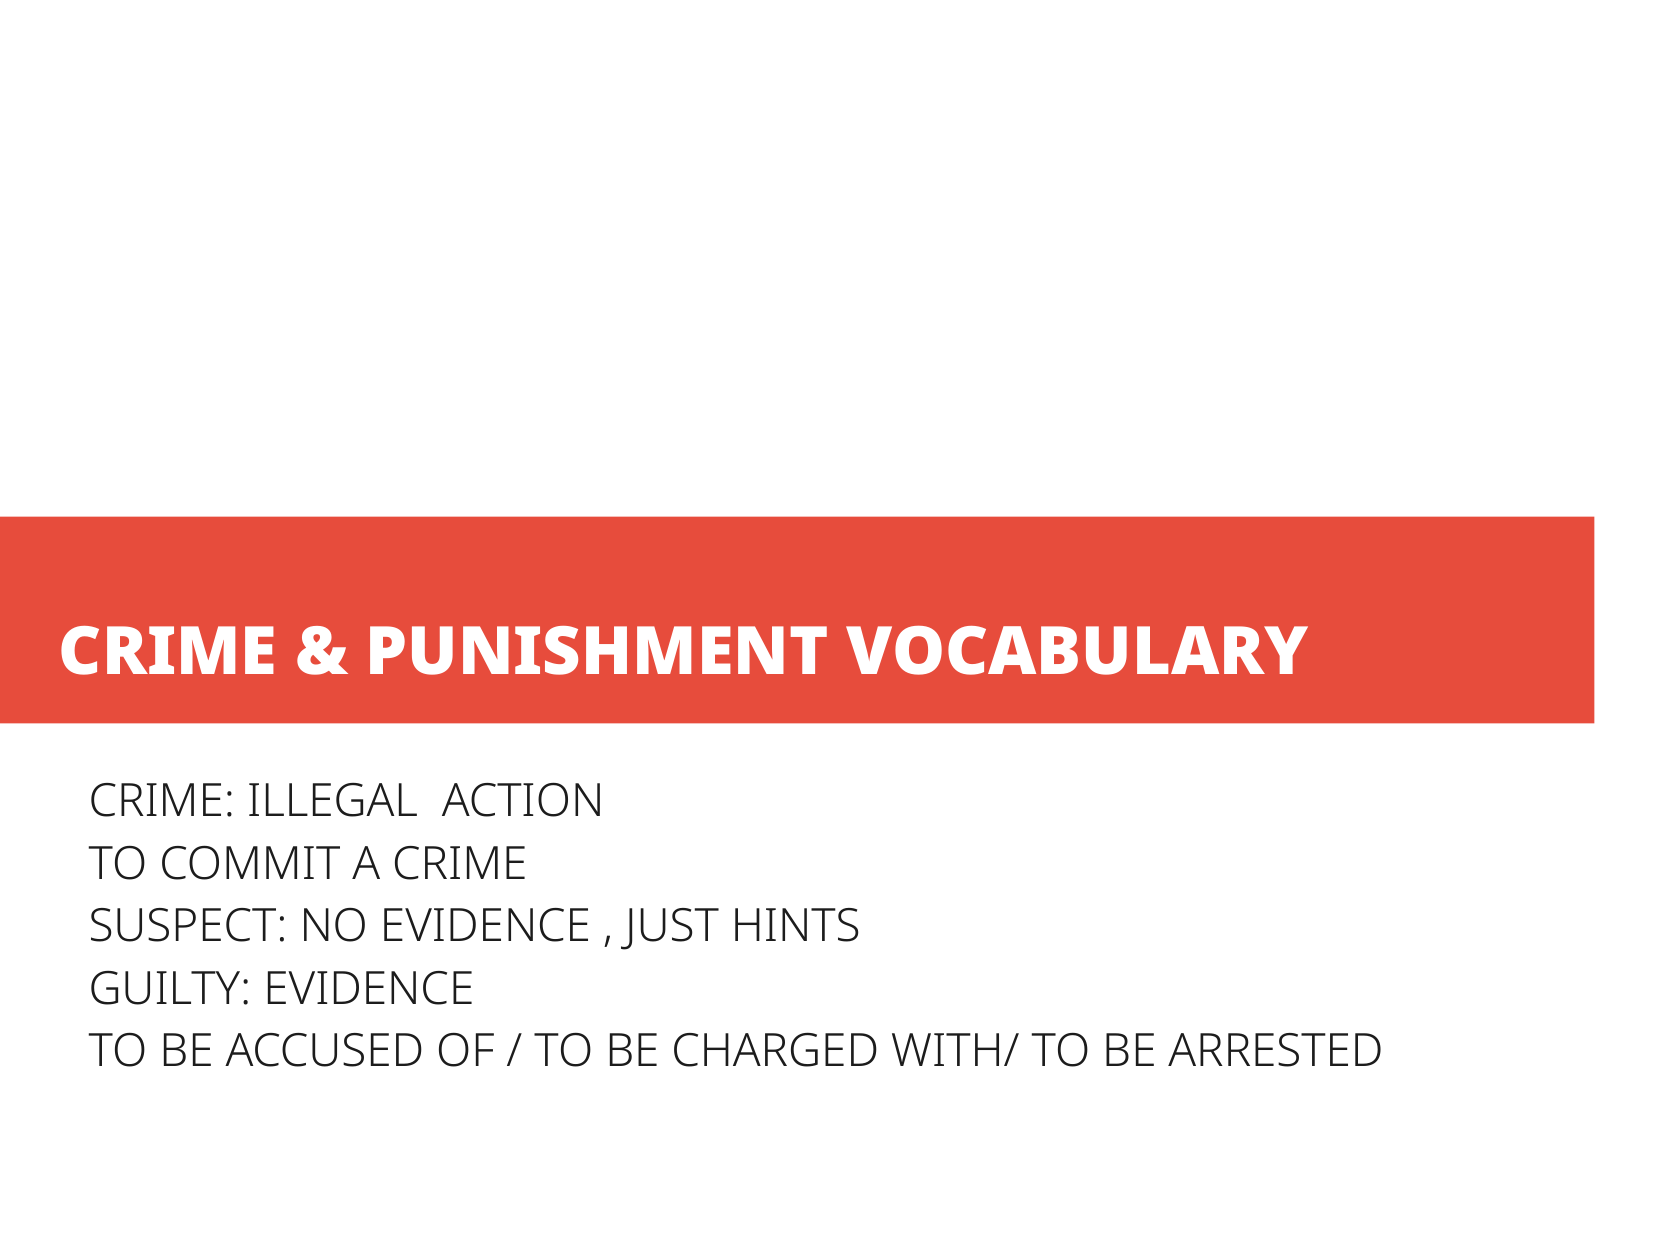

# CRIME & PUNISHMENT VOCABULARY
CRIME: ILLEGAL ACTION
TO COMMIT A CRIME
SUSPECT: NO EVIDENCE , JUST HINTS
GUILTY: EVIDENCE
TO BE ACCUSED OF / TO BE CHARGED WITH/ TO BE ARRESTED